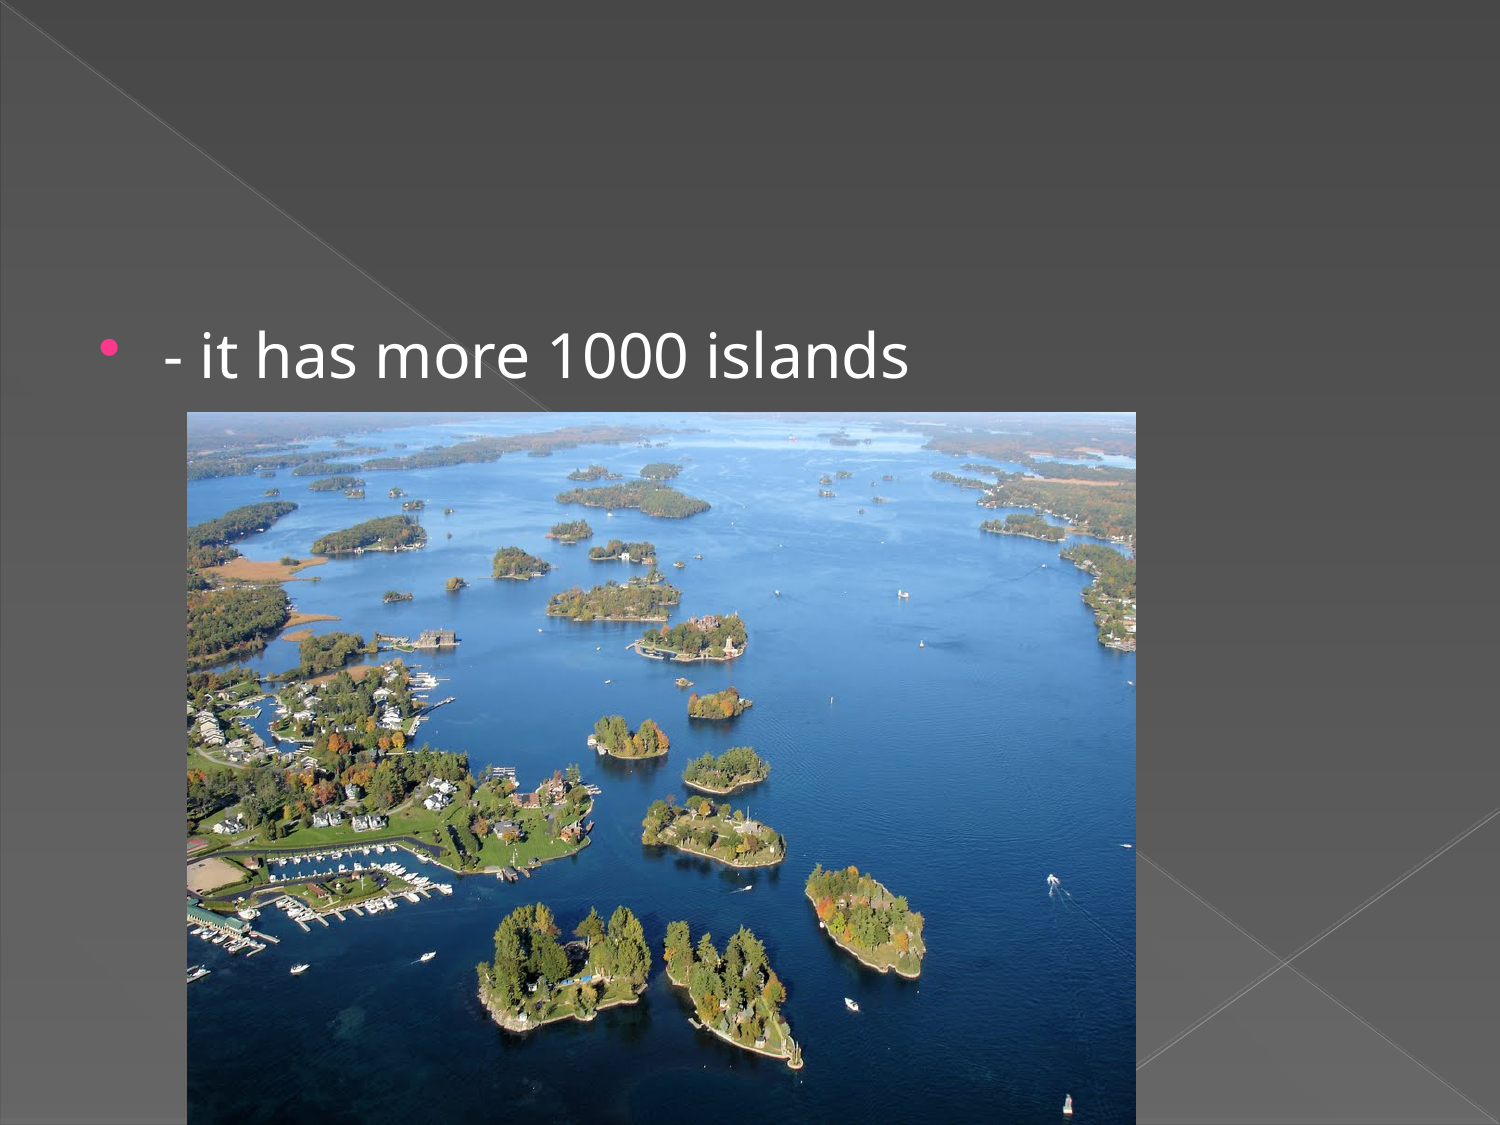

#
- it has more 1000 islands